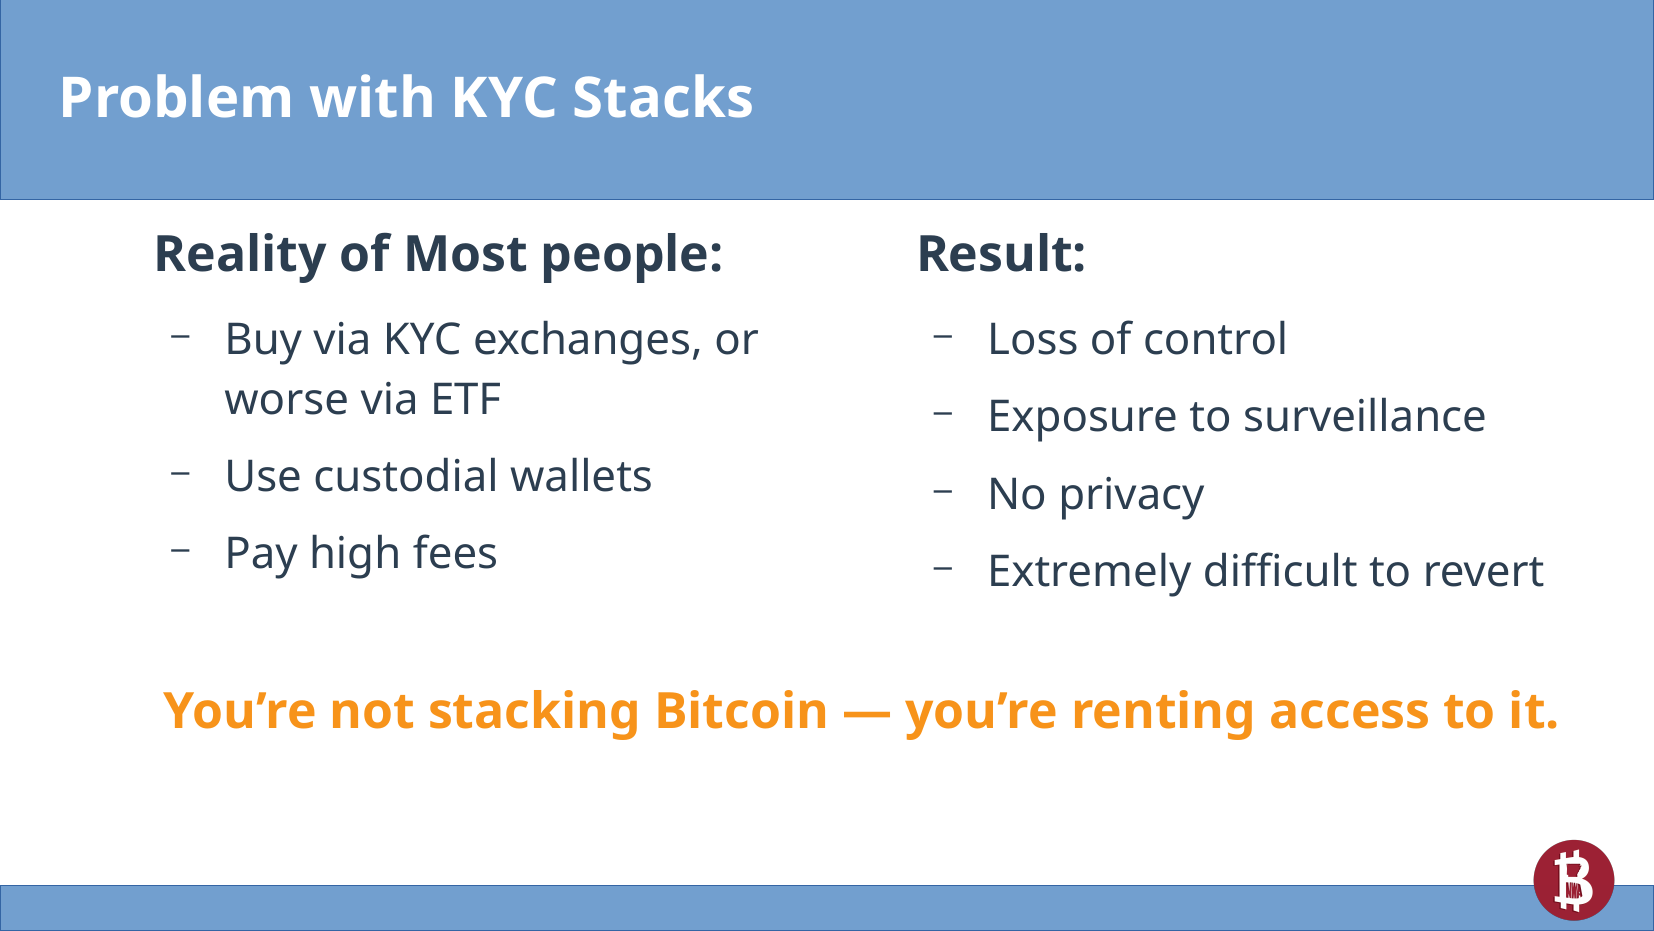

# Problem with KYC Stacks
Reality of Most people:
Buy via KYC exchanges, or worse via ETF
Use custodial wallets
Pay high fees
Result:
Loss of control
Exposure to surveillance
No privacy
Extremely difficult to revert
You’re not stacking Bitcoin — you’re renting access to it.